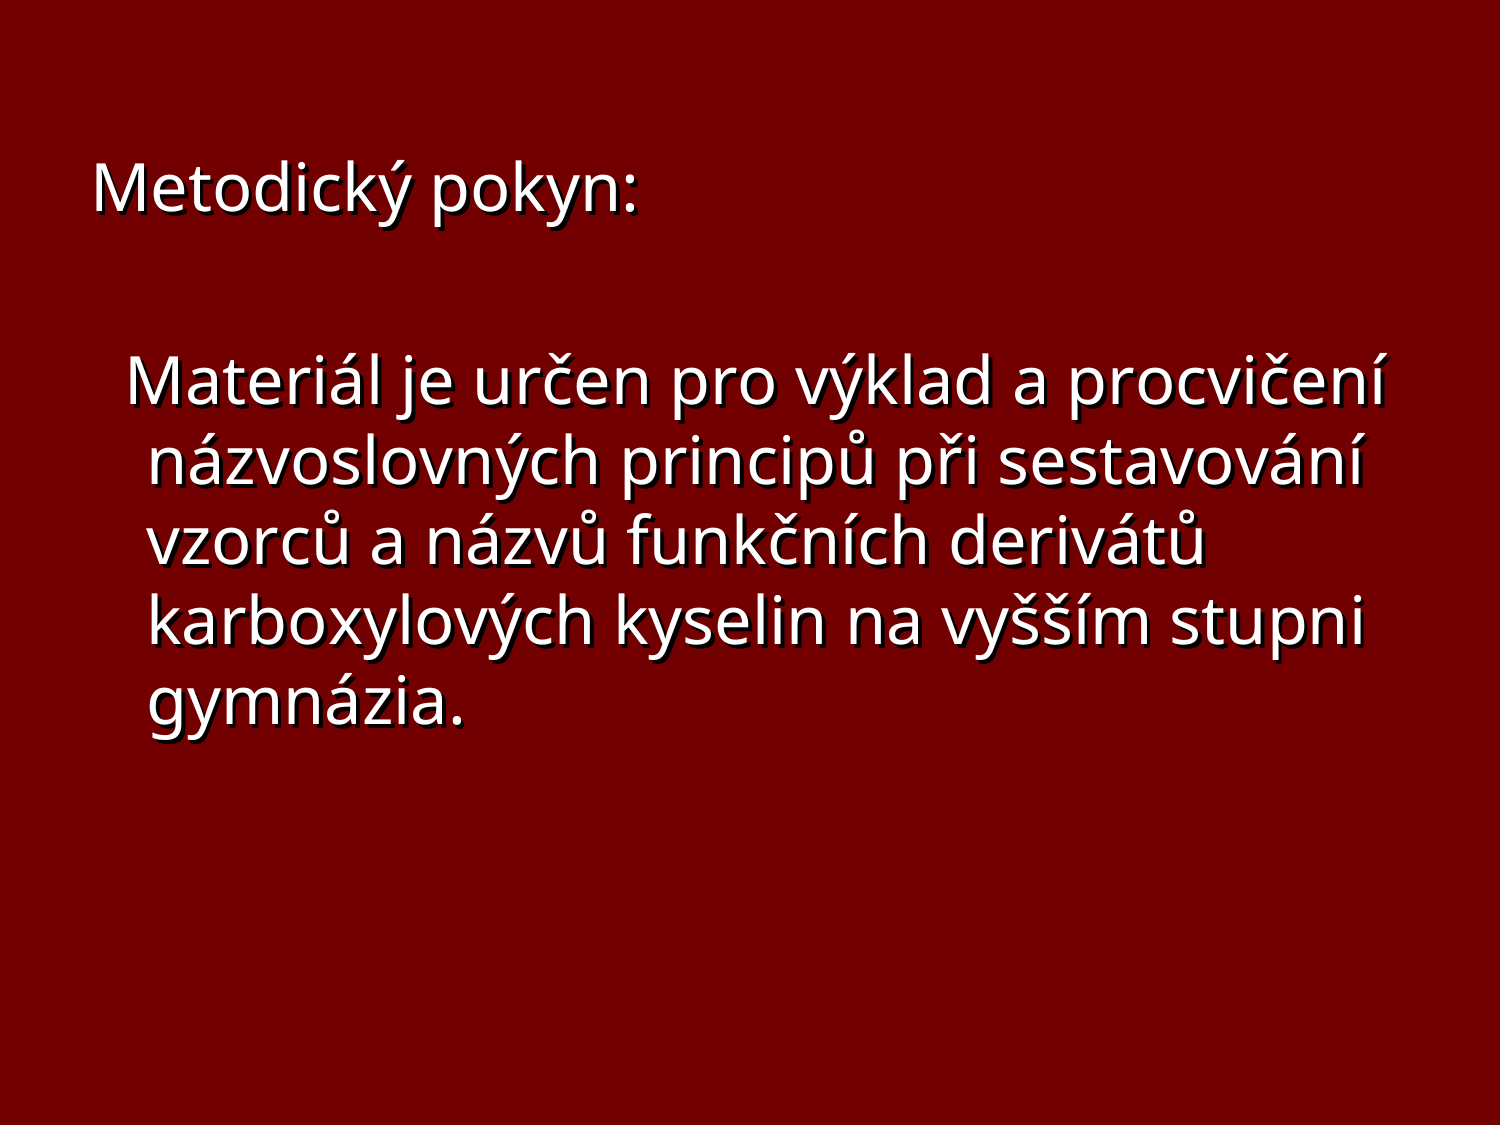

#
Metodický pokyn:
 Materiál je určen pro výklad a procvičení názvoslovných principů při sestavování vzorců a názvů funkčních derivátů karboxylových kyselin na vyšším stupni gymnázia.